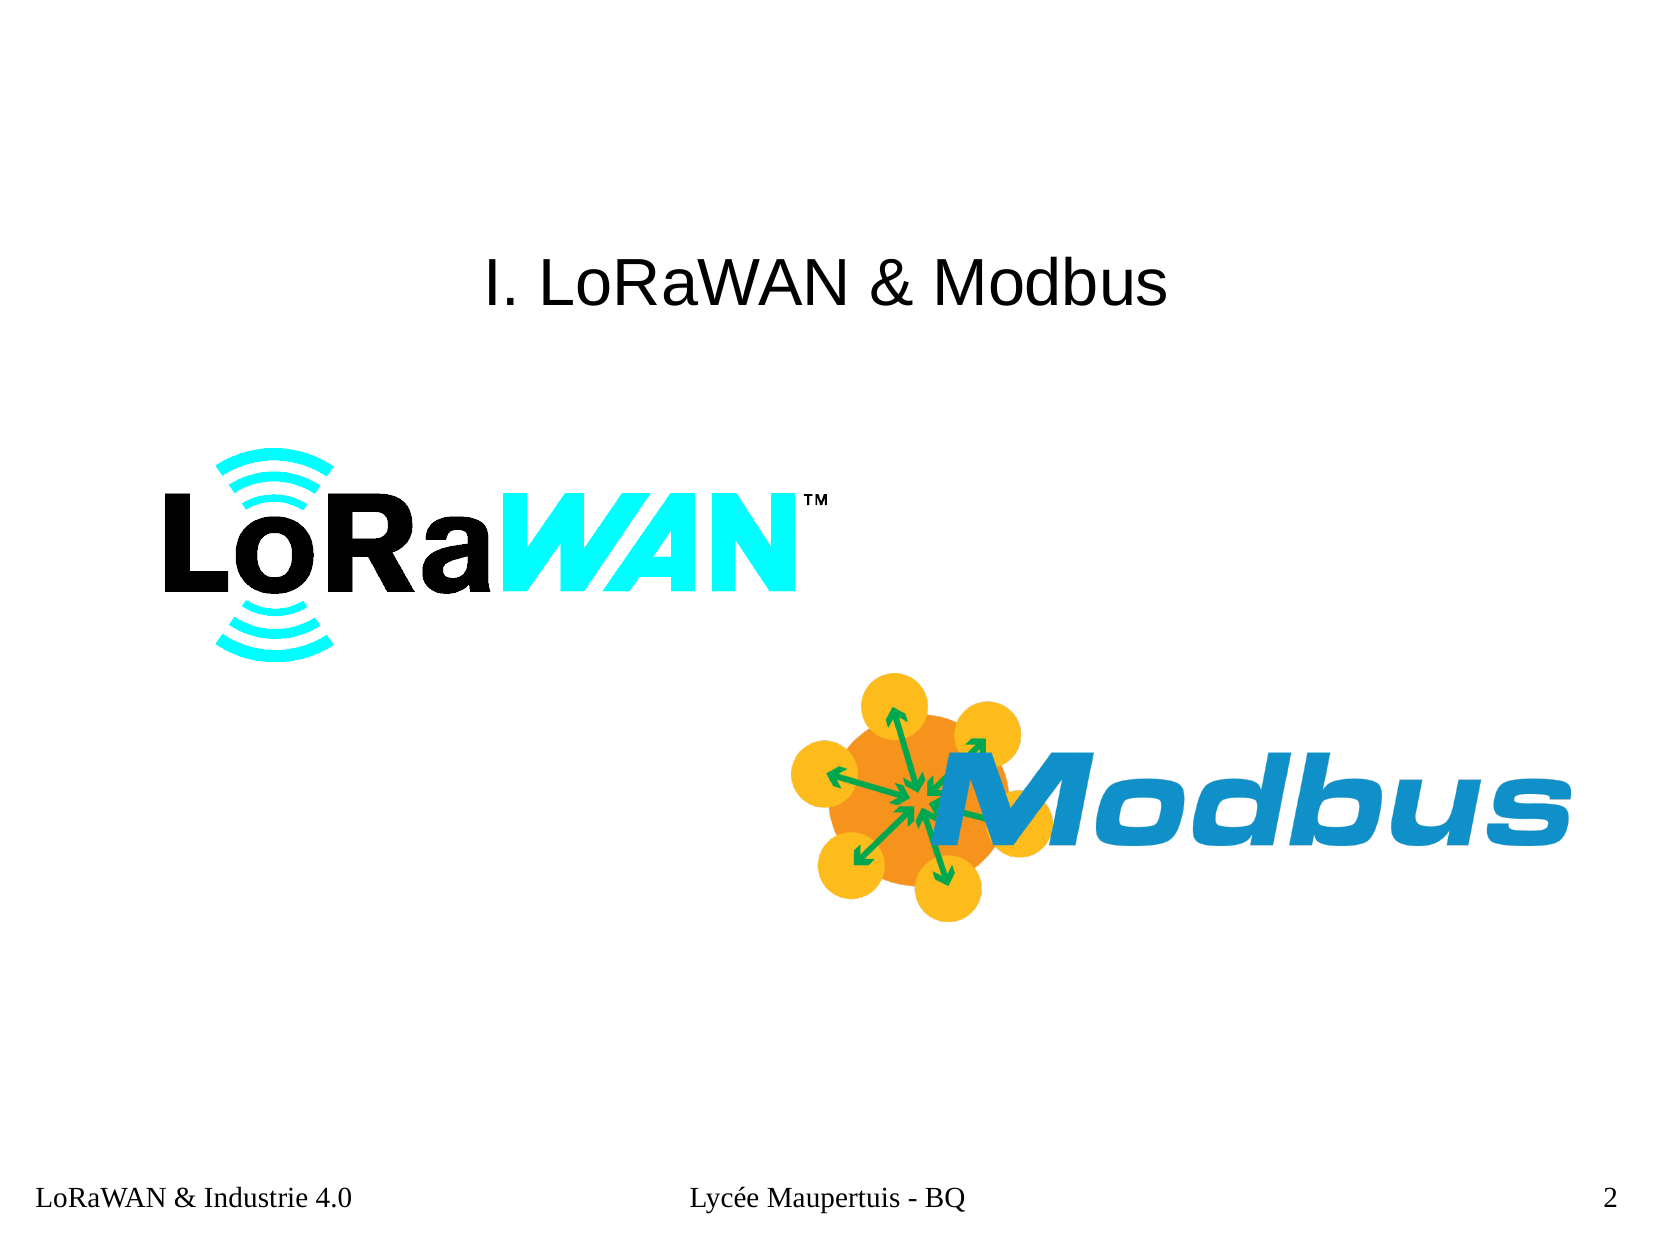

# I. LoRaWAN & Modbus
LoRaWAN & Industrie 4.0
Lycée Maupertuis - BQ
2